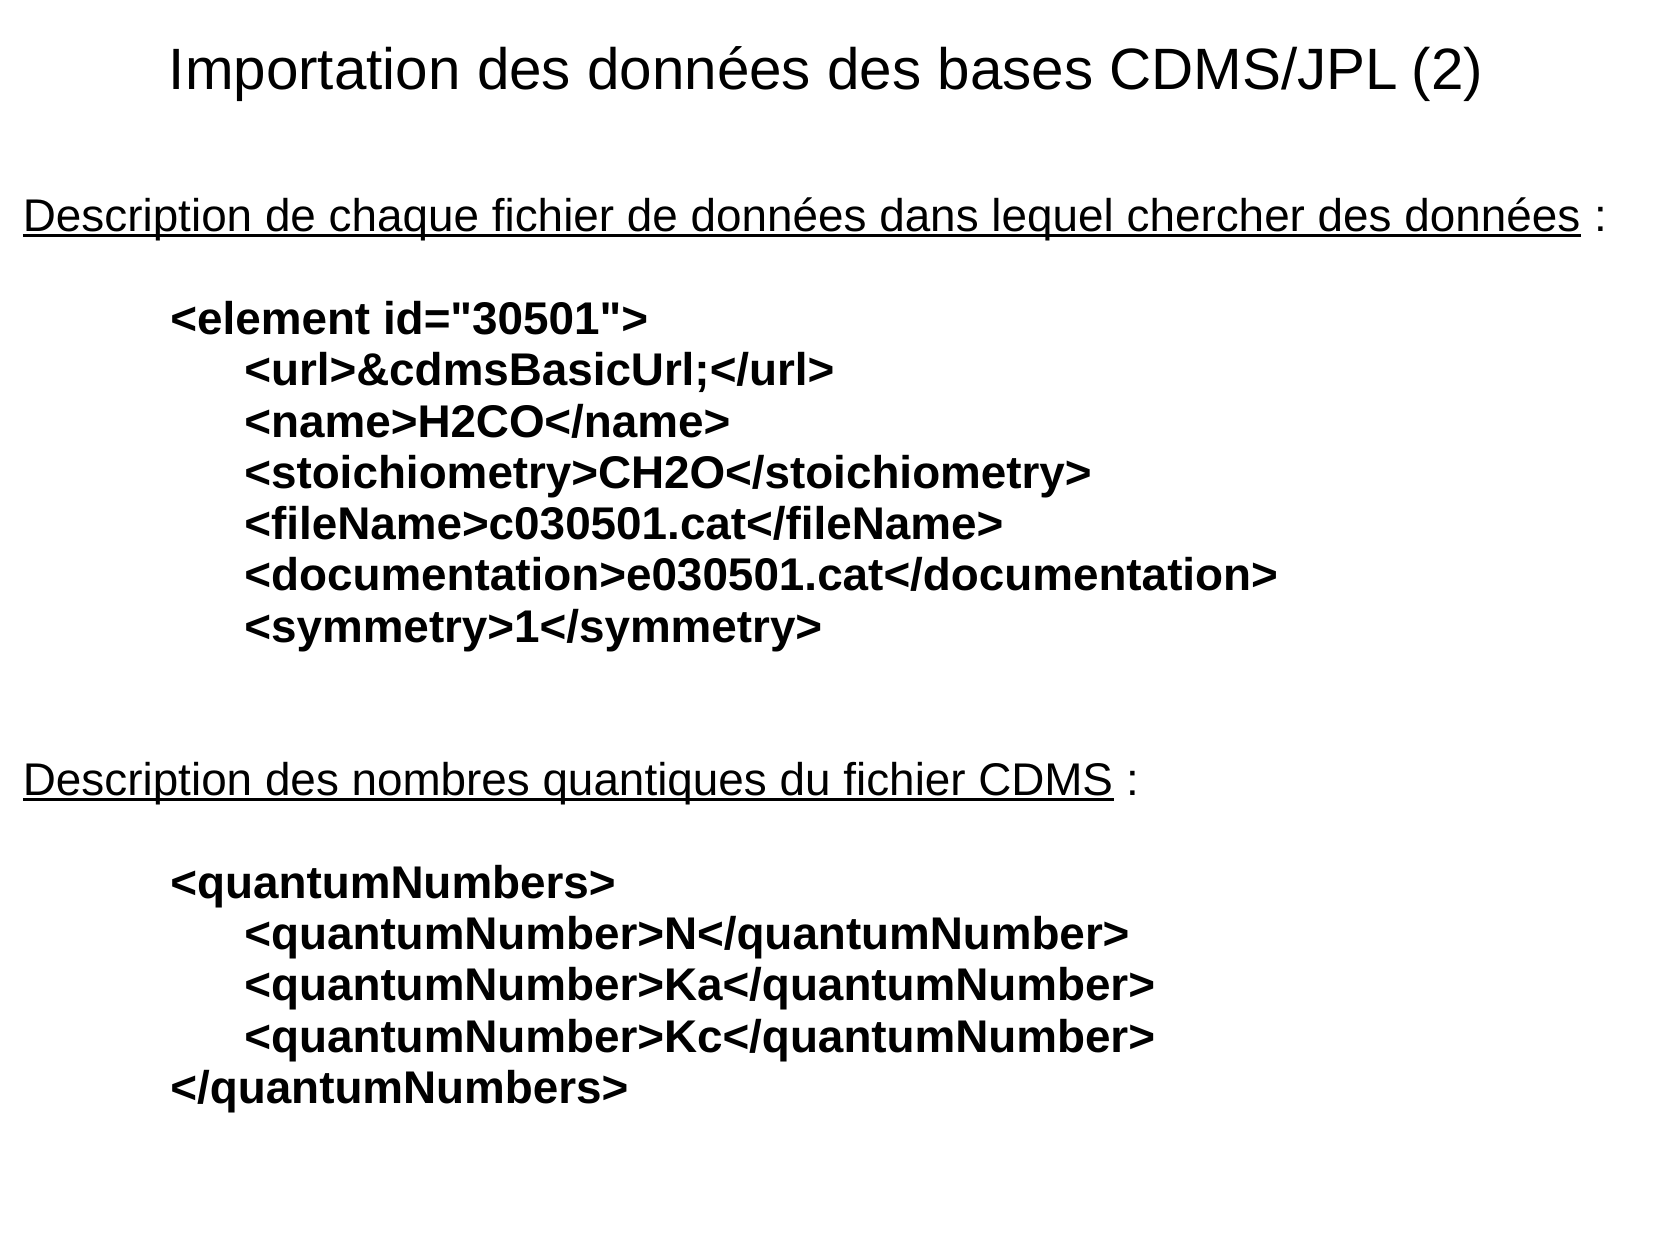

Importation des données des bases CDMS/JPL (2)
Description de chaque fichier de données dans lequel chercher des données :
		<element id="30501">
			<url>&cdmsBasicUrl;</url>
			<name>H2CO</name>
			<stoichiometry>CH2O</stoichiometry>
			<fileName>c030501.cat</fileName>
			<documentation>e030501.cat</documentation>
			<symmetry>1</symmetry>
Description des nombres quantiques du fichier CDMS :
		<quantumNumbers>
			<quantumNumber>N</quantumNumber>
			<quantumNumber>Ka</quantumNumber>
			<quantumNumber>Kc</quantumNumber>
		</quantumNumbers>